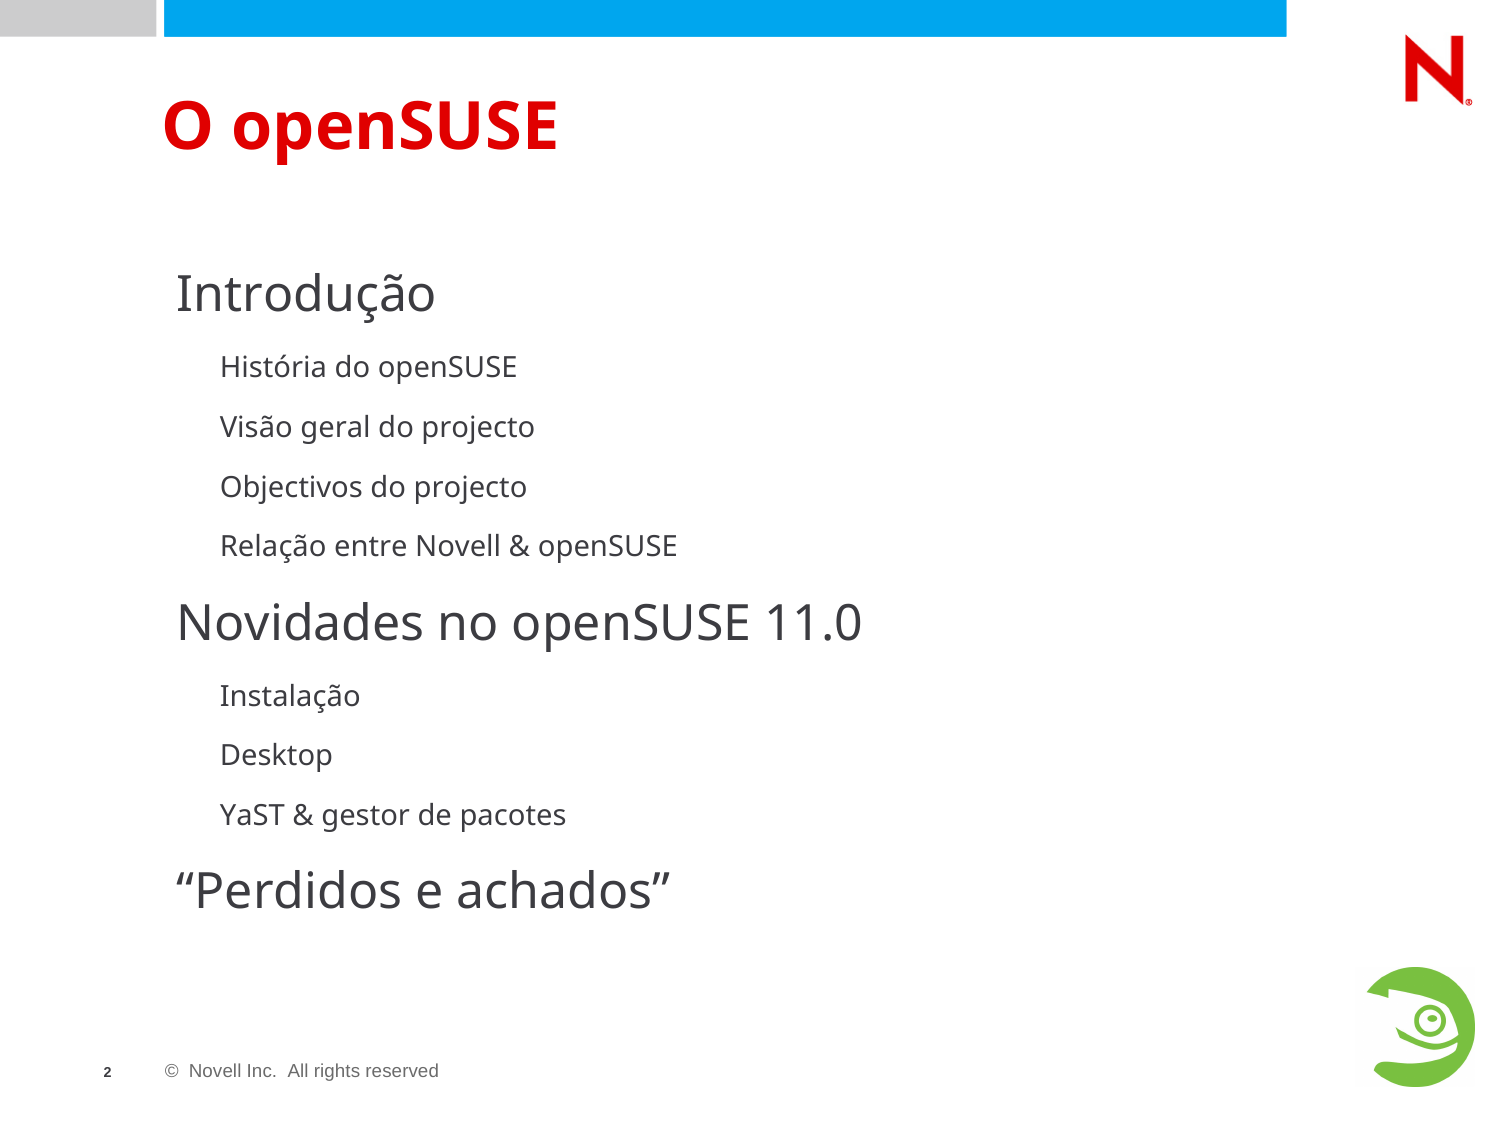

# O openSUSE
 Introdução
História do openSUSE
Visão geral do projecto
Objectivos do projecto
Relação entre Novell & openSUSE
 Novidades no openSUSE 11.0
Instalação
Desktop
YaST & gestor de pacotes
 “Perdidos e achados”